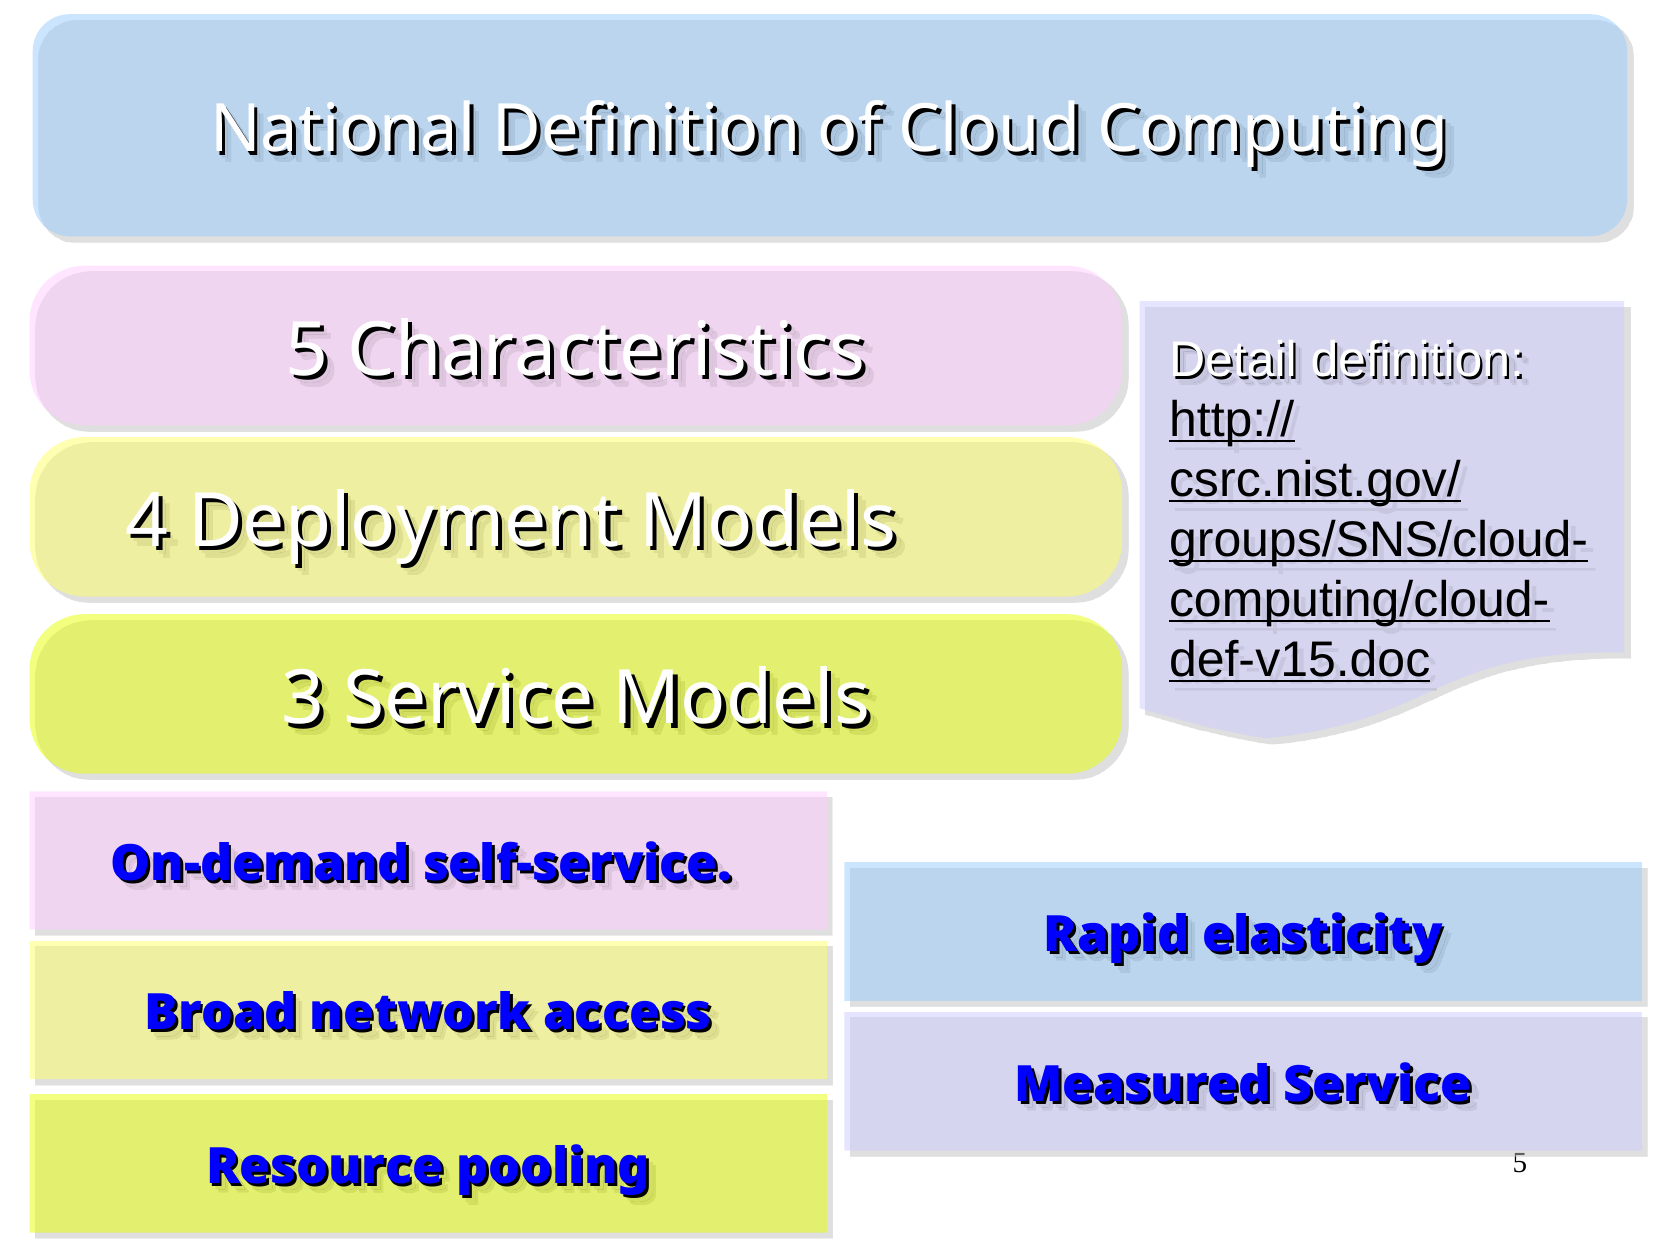

National Definition of Cloud Computing
5 Characteristics
Detail definition:
http://csrc.nist.gov/groups/SNS/cloud-computing/cloud-def-v15.doc
4 Deployment Models
3 Service Models
On-demand self-service.
Broad network access
Resource pooling
Rapid elasticity
Measured Service
5